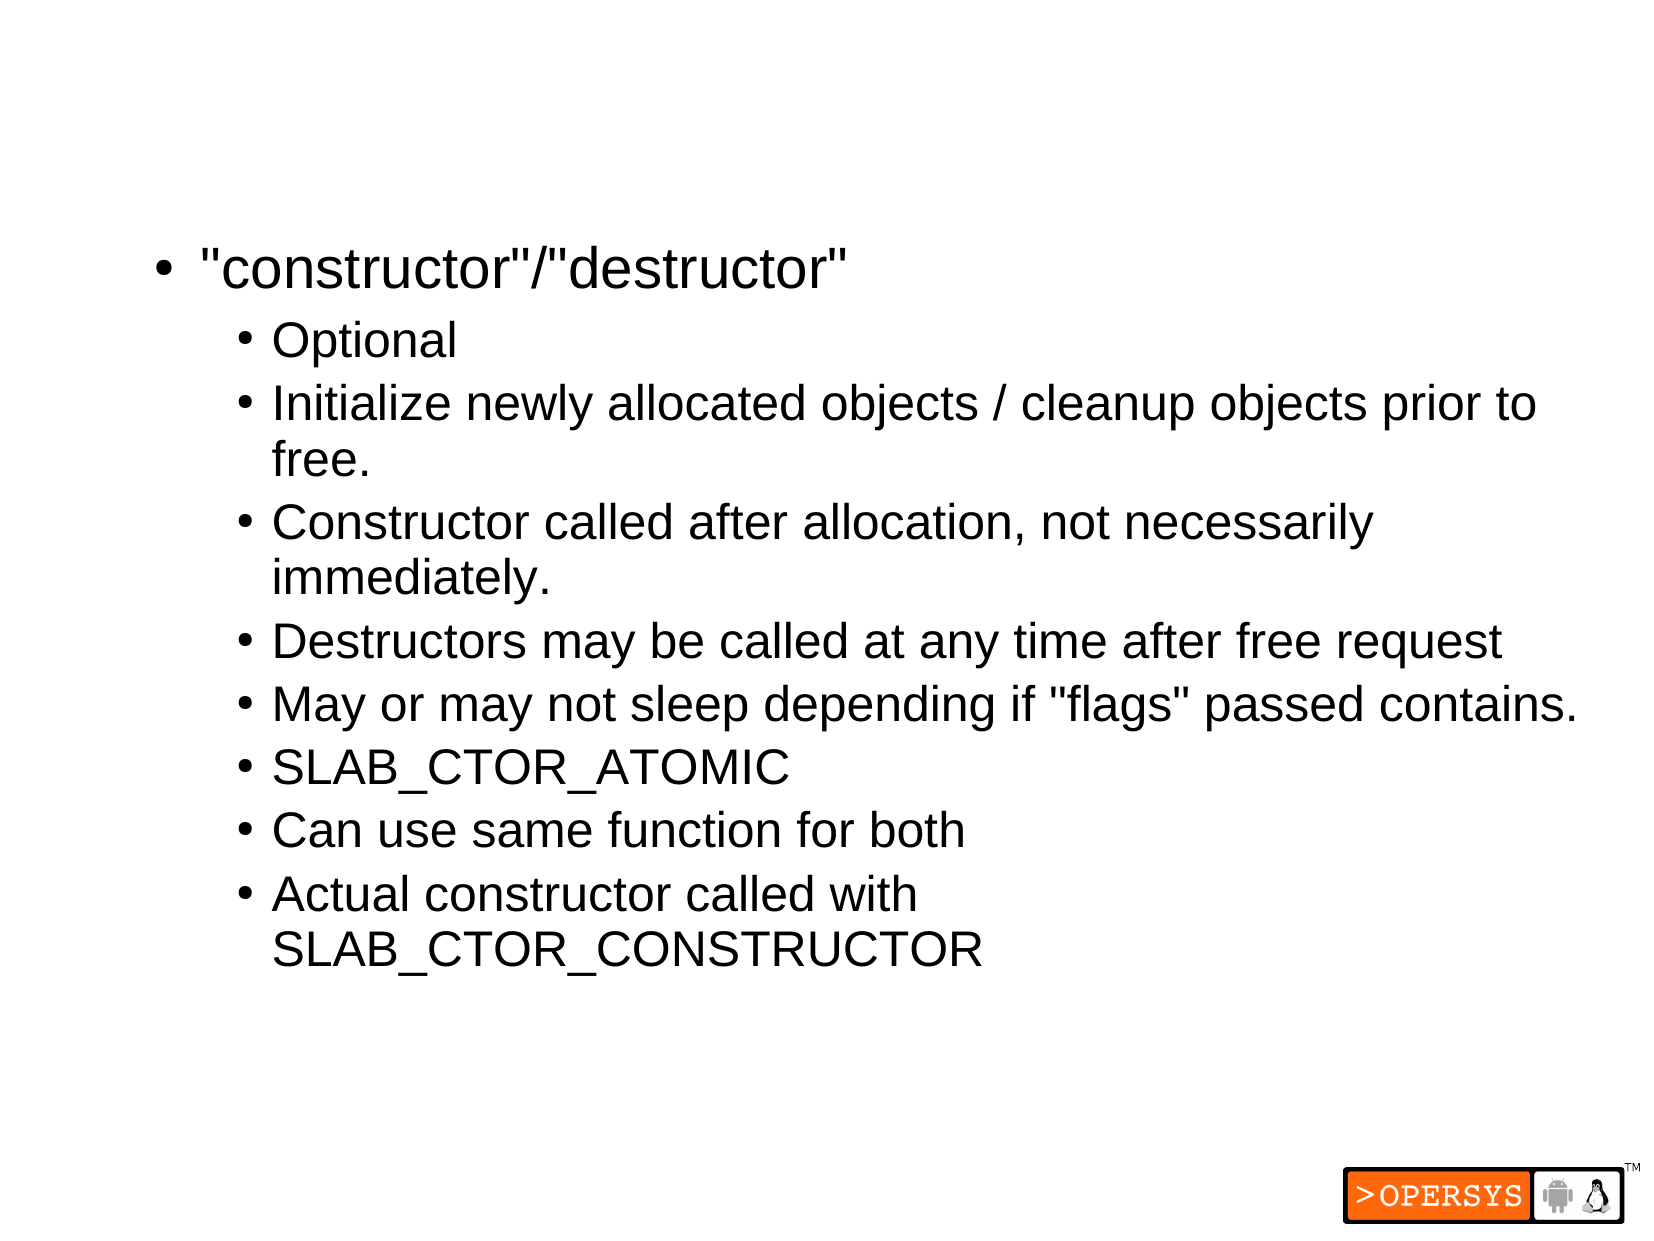

# "constructor"/"destructor"
Optional
Initialize newly allocated objects / cleanup objects prior to free.
Constructor called after allocation, not necessarily immediately.
Destructors may be called at any time after free request
May or may not sleep depending if "flags" passed contains.
SLAB_CTOR_ATOMIC
Can use same function for both
Actual constructor called with SLAB_CTOR_CONSTRUCTOR